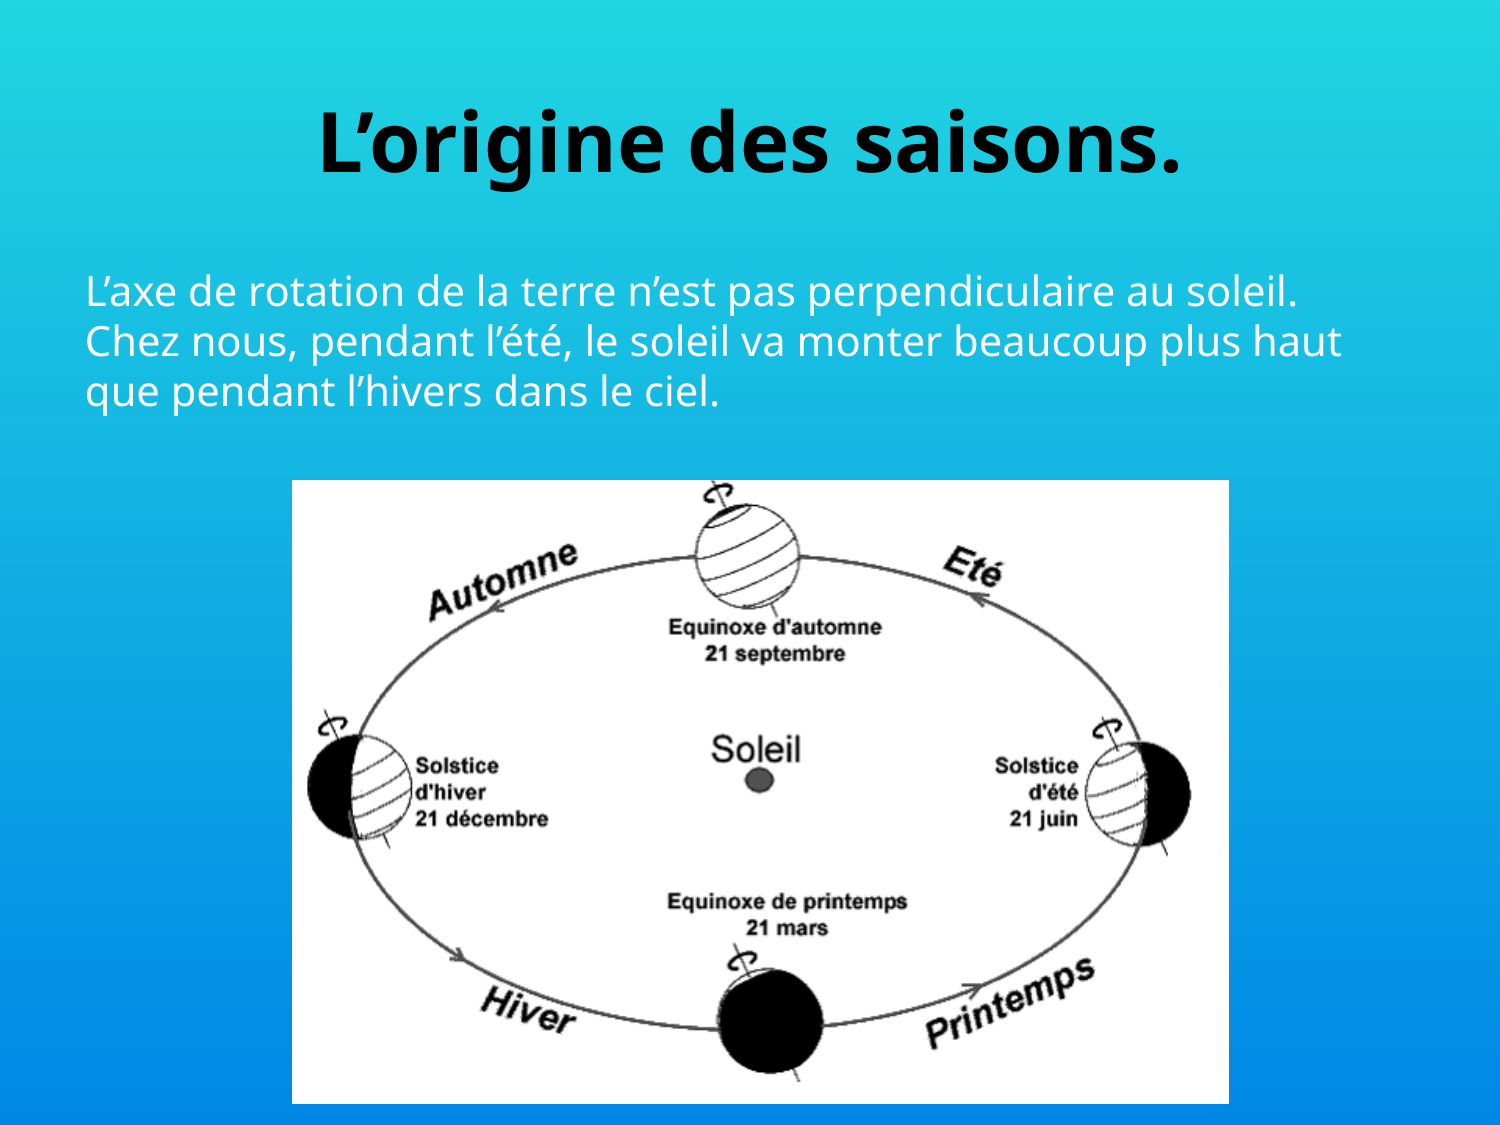

# L’origine des saisons.
L’axe de rotation de la terre n’est pas perpendiculaire au soleil.
Chez nous, pendant l’été, le soleil va monter beaucoup plus haut que pendant l’hivers dans le ciel.